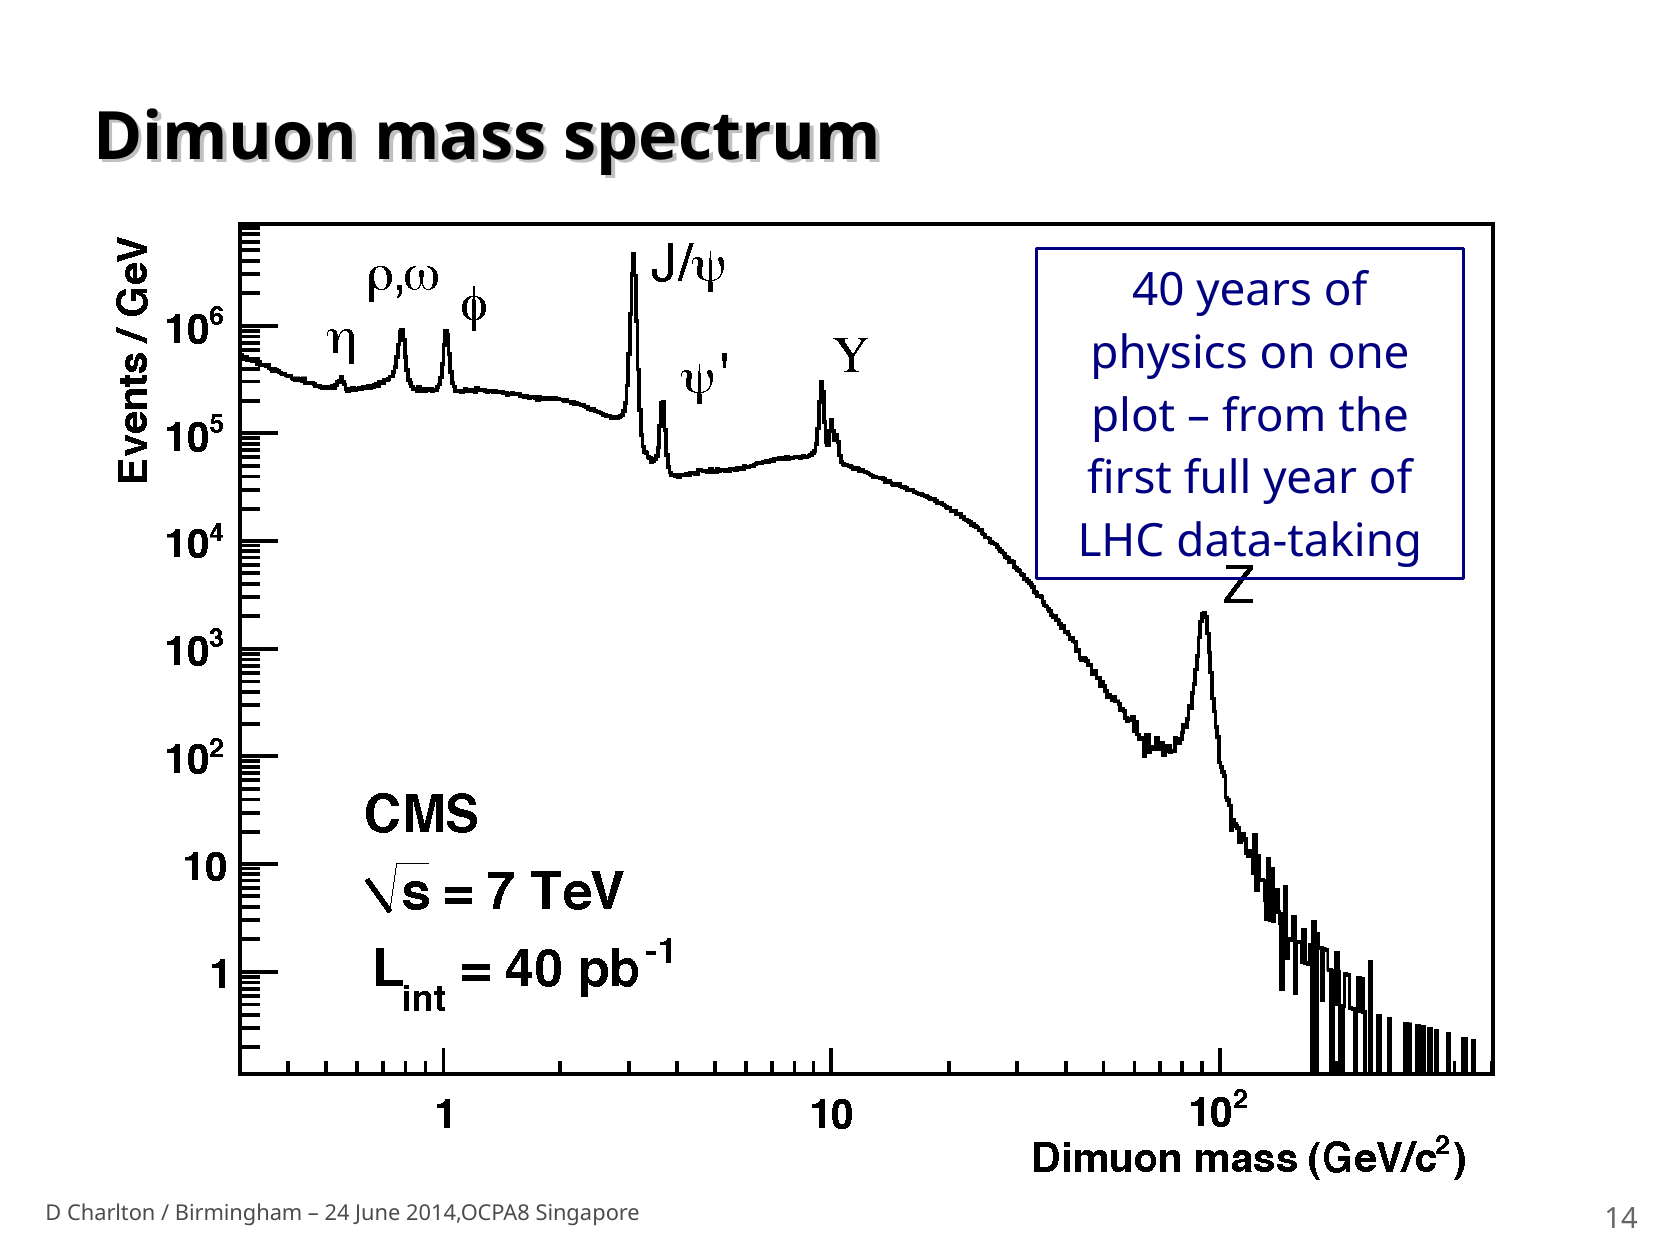

Dimuon mass spectrum
40 years of physics on one plot – from the first full year of LHC data-taking